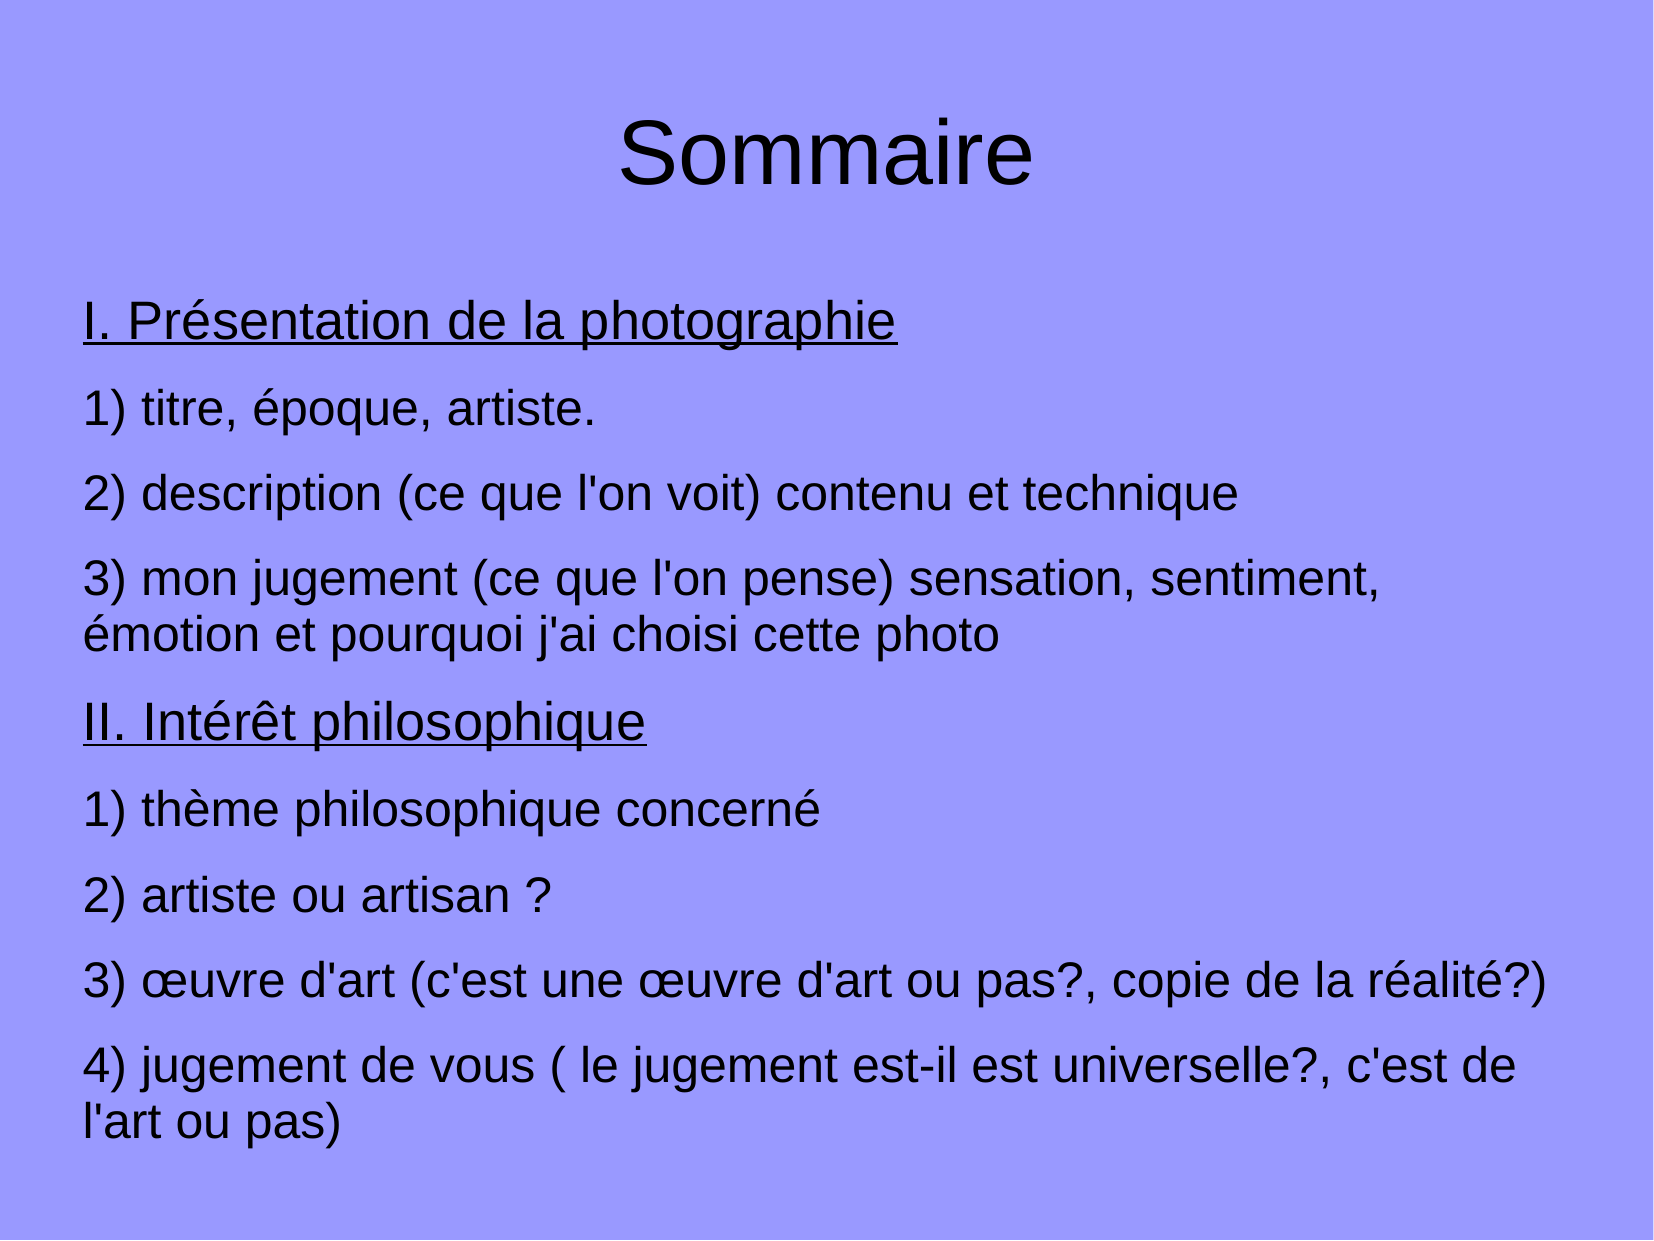

# Sommaire
I. Présentation de la photographie
1) titre, époque, artiste.
2) description (ce que l'on voit) contenu et technique
3) mon jugement (ce que l'on pense) sensation, sentiment, émotion et pourquoi j'ai choisi cette photo
II. Intérêt philosophique
1) thème philosophique concerné
2) artiste ou artisan ?
3) œuvre d'art (c'est une œuvre d'art ou pas?, copie de la réalité?)
4) jugement de vous ( le jugement est-il est universelle?, c'est de l'art ou pas)